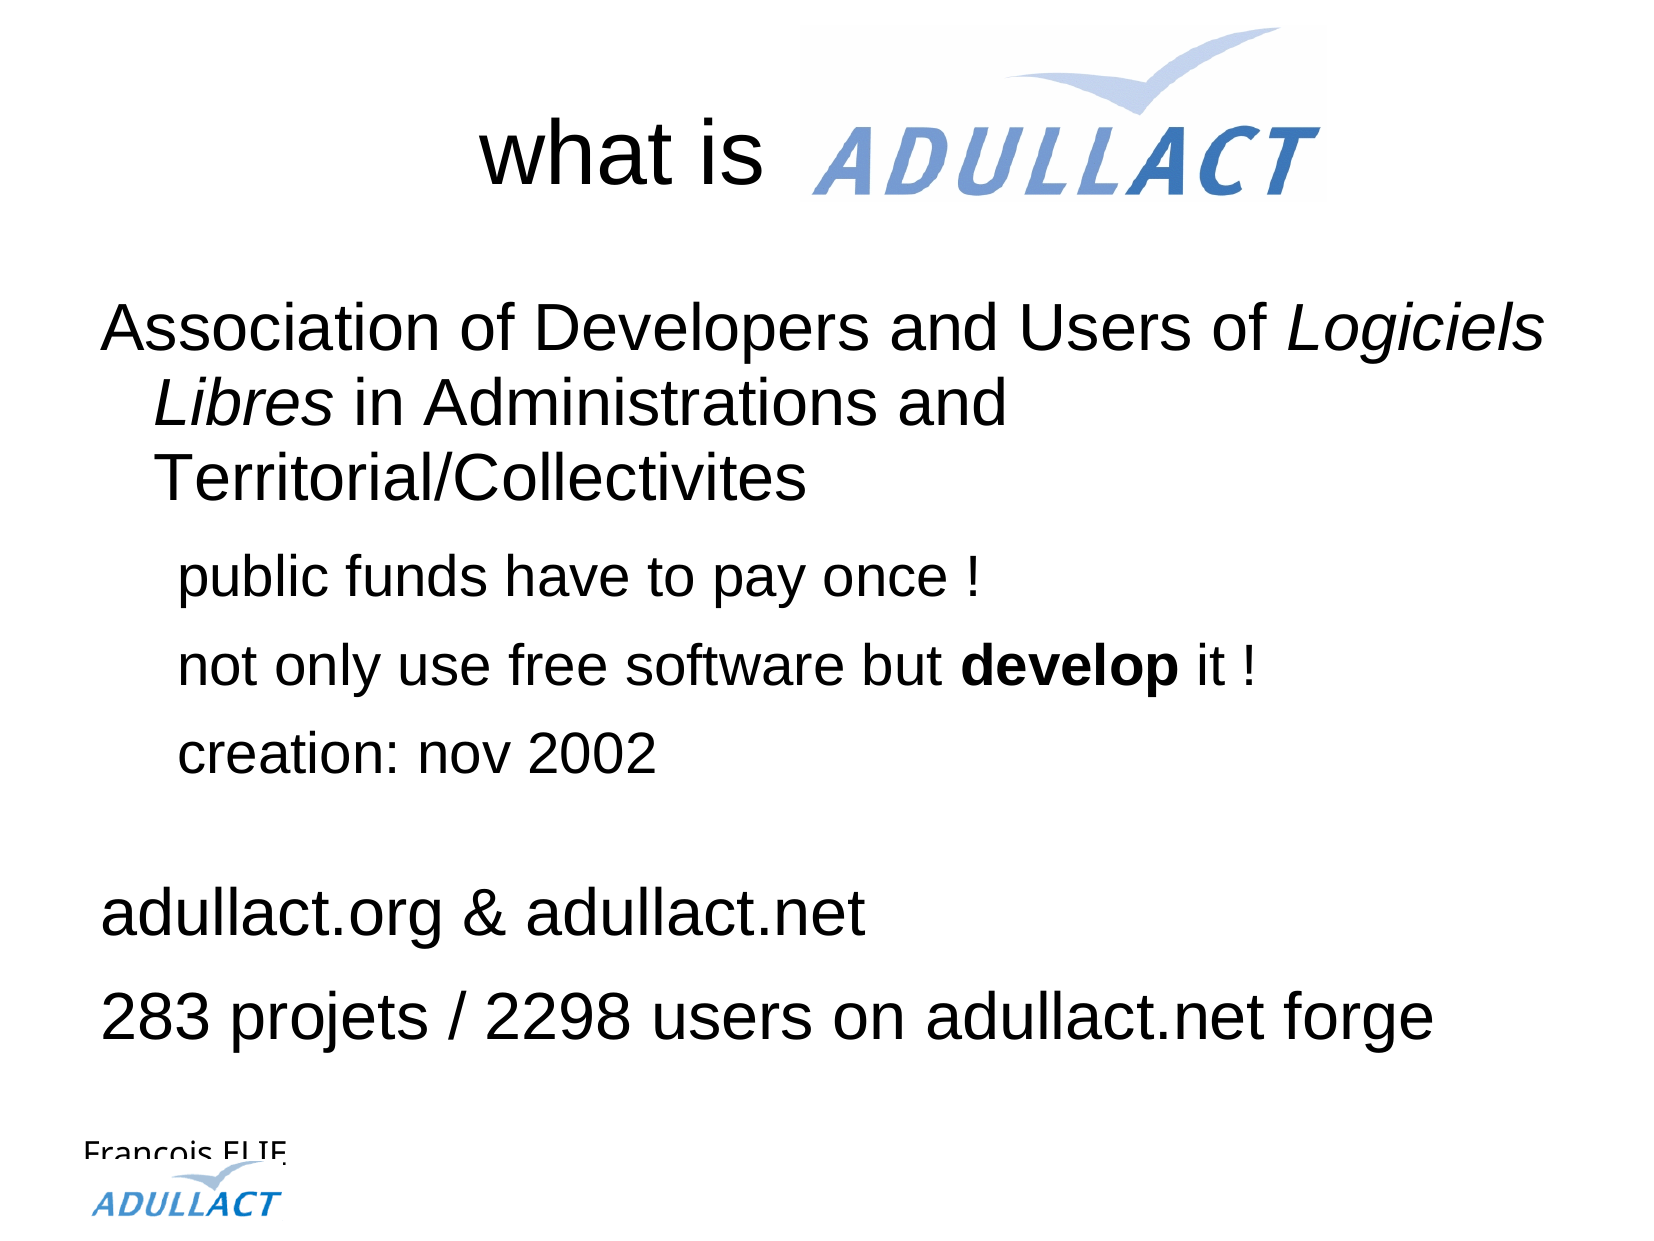

# what is
Association of Developers and Users of Logiciels Libres in Administrations and Territorial/Collectivites
public funds have to pay once !
not only use free software but develop it !
creation: nov 2002
adullact.org & adullact.net
283 projets / 2298 users on adullact.net forge